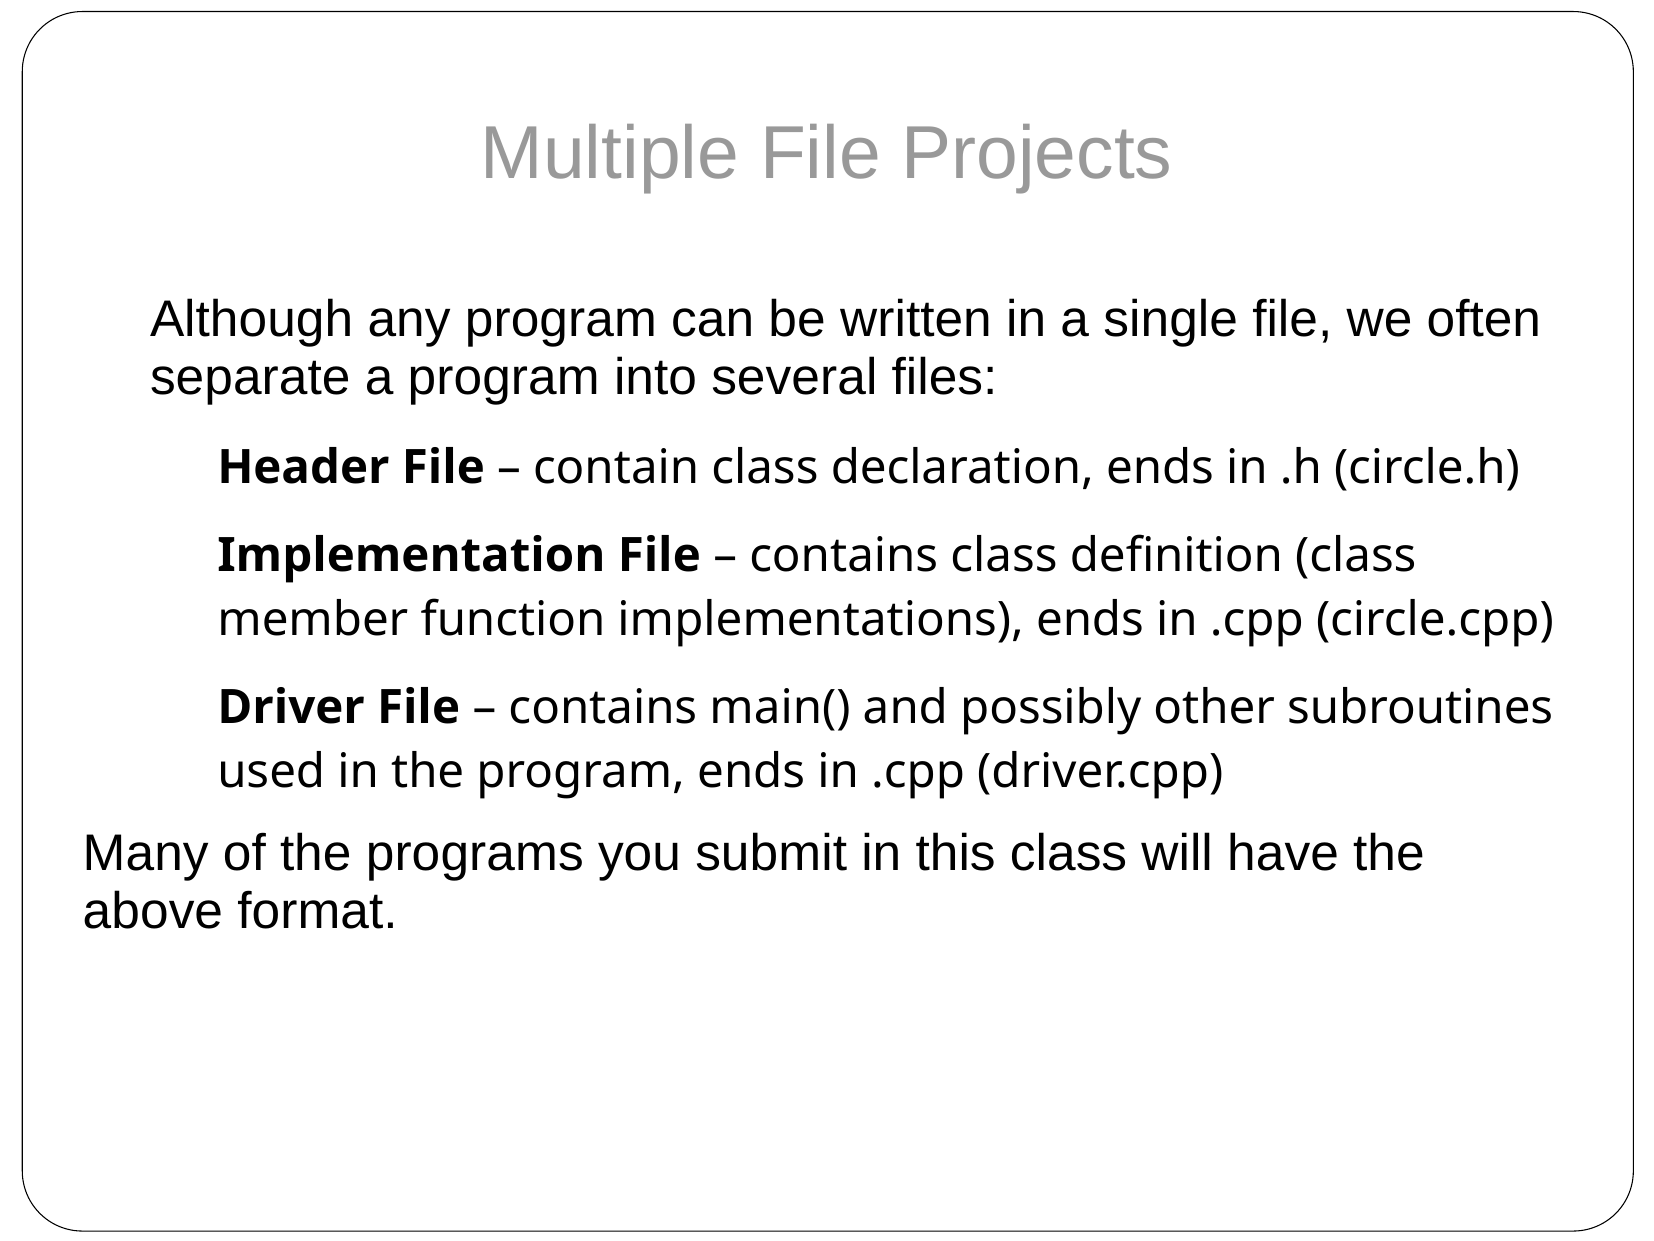

# Multiple File Projects
Although any program can be written in a single file, we often separate a program into several files:
Header File – contain class declaration, ends in .h (circle.h)
Implementation File – contains class definition (class member function implementations), ends in .cpp (circle.cpp)
Driver File – contains main() and possibly other subroutines used in the program, ends in .cpp (driver.cpp)
Many of the programs you submit in this class will have the above format.